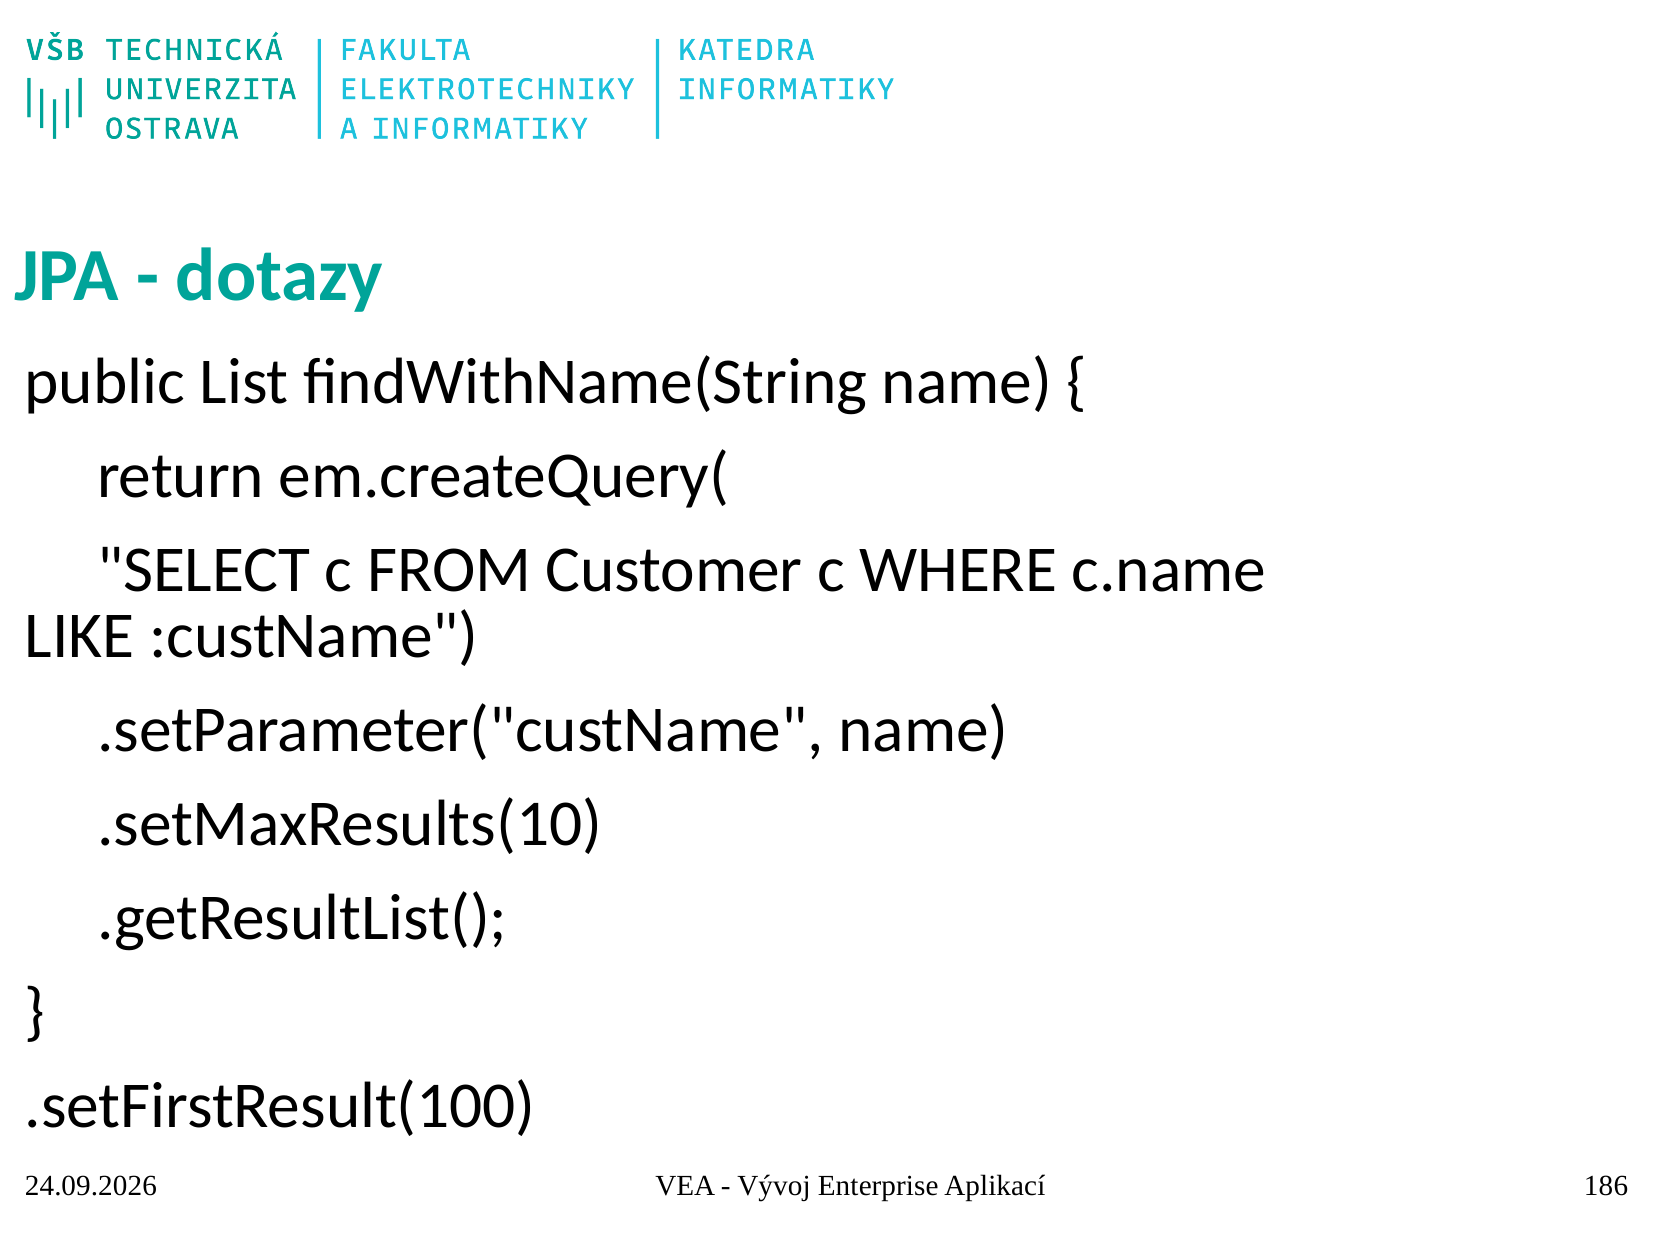

JPA - dotazy
# public List findWithName(String name) {
	return em.createQuery(
	"SELECT c FROM Customer c WHERE c.name LIKE :custName")
	.setParameter("custName", name)
	.setMaxResults(10)
	.getResultList();
}
.setFirstResult(100)
VEA - Vývoj Enterprise Aplikací
186